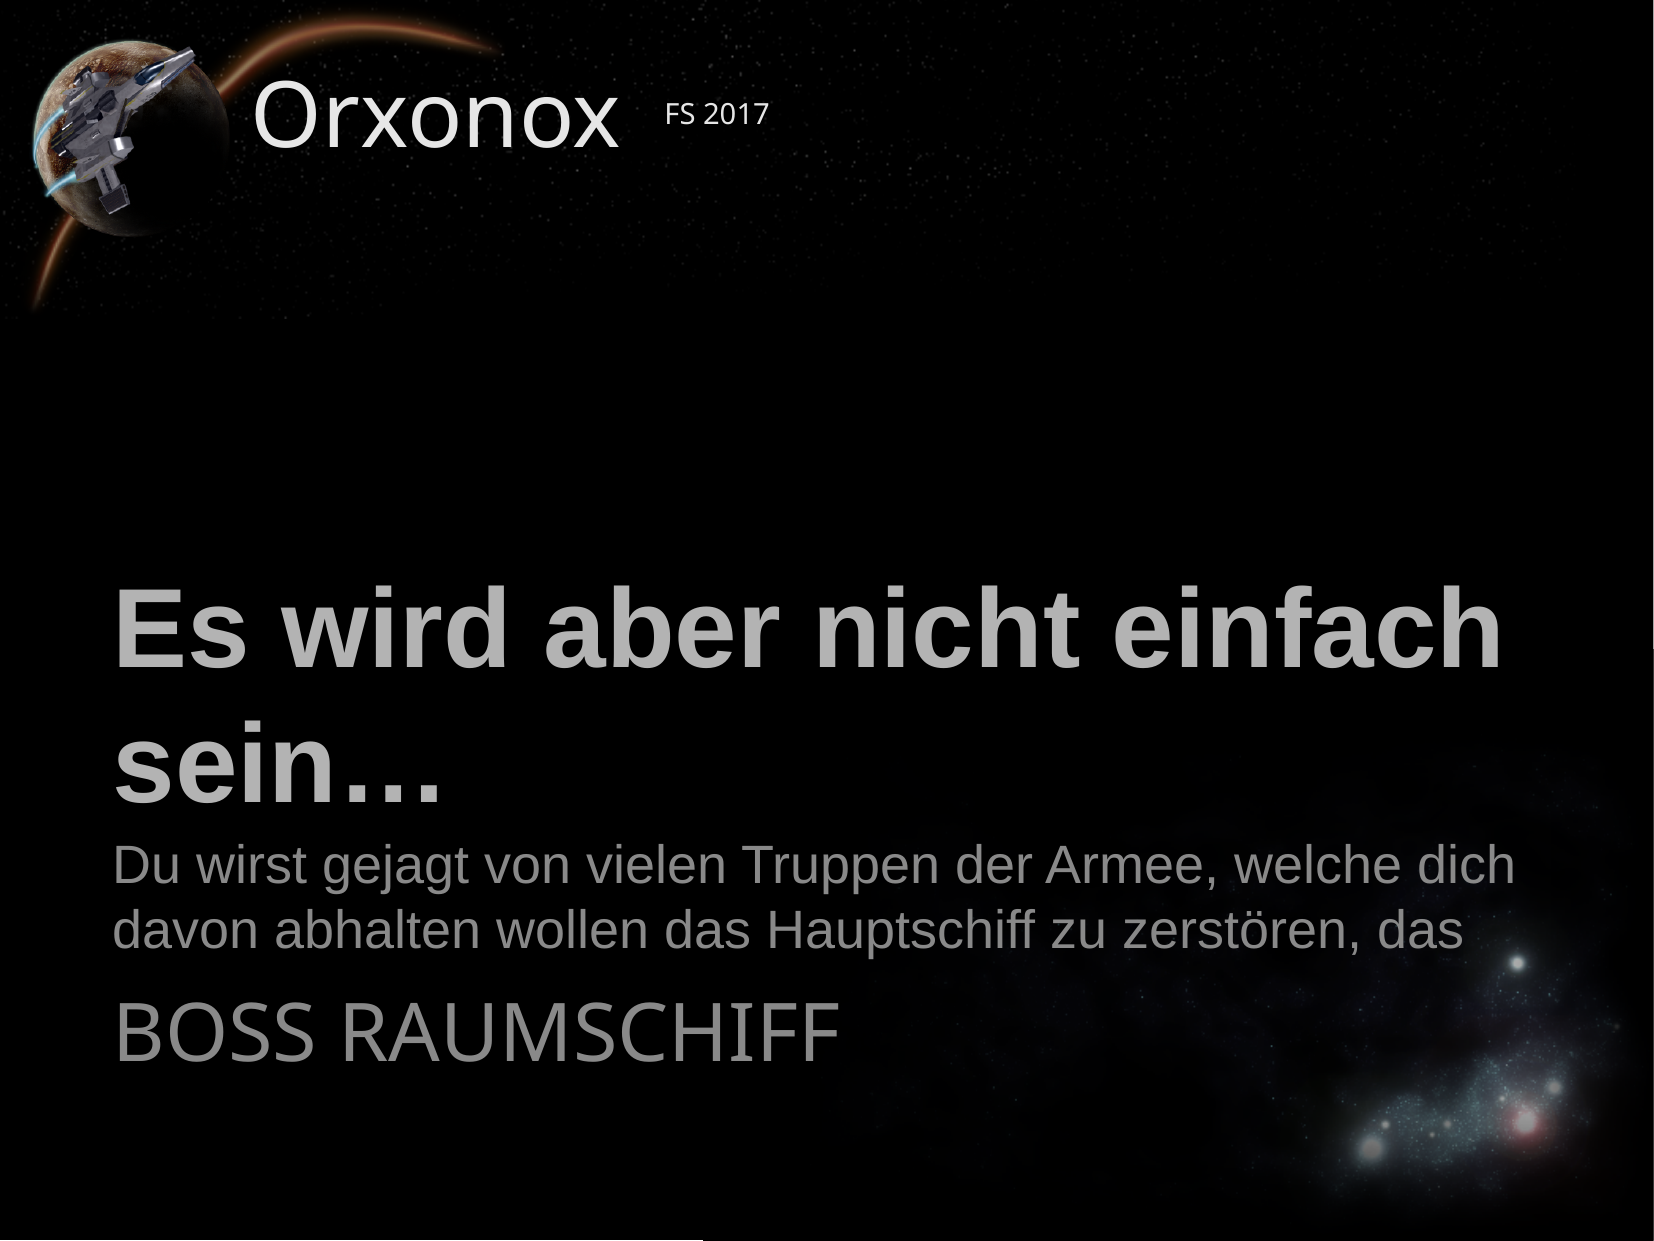

# Es wird aber nicht einfach sein…
Du wirst gejagt von vielen Truppen der Armee, welche dich davon abhalten wollen das Hauptschiff zu zerstören, das
BOSS RAUMSCHIFF